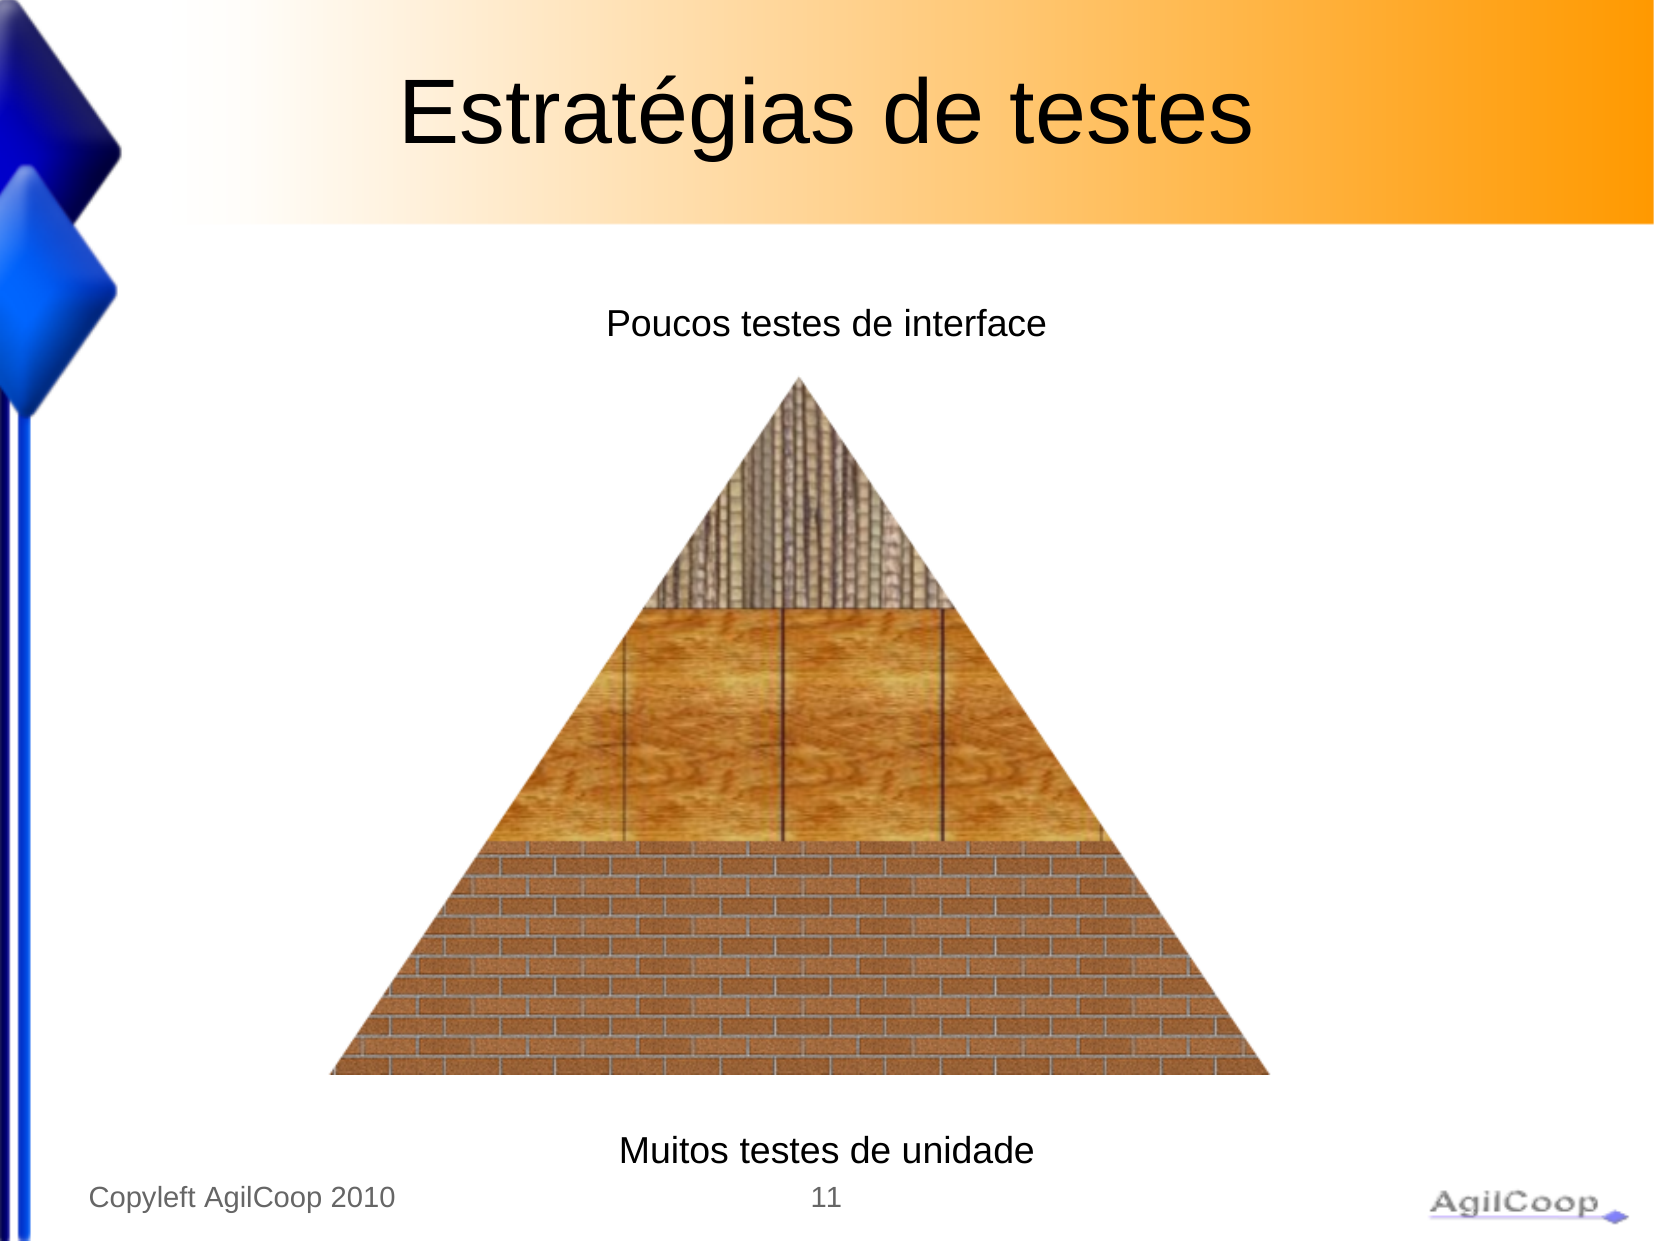

# Estratégias de testes
Poucos testes de interface
Muitos testes de unidade
11
Copyleft AgilCoop 2010